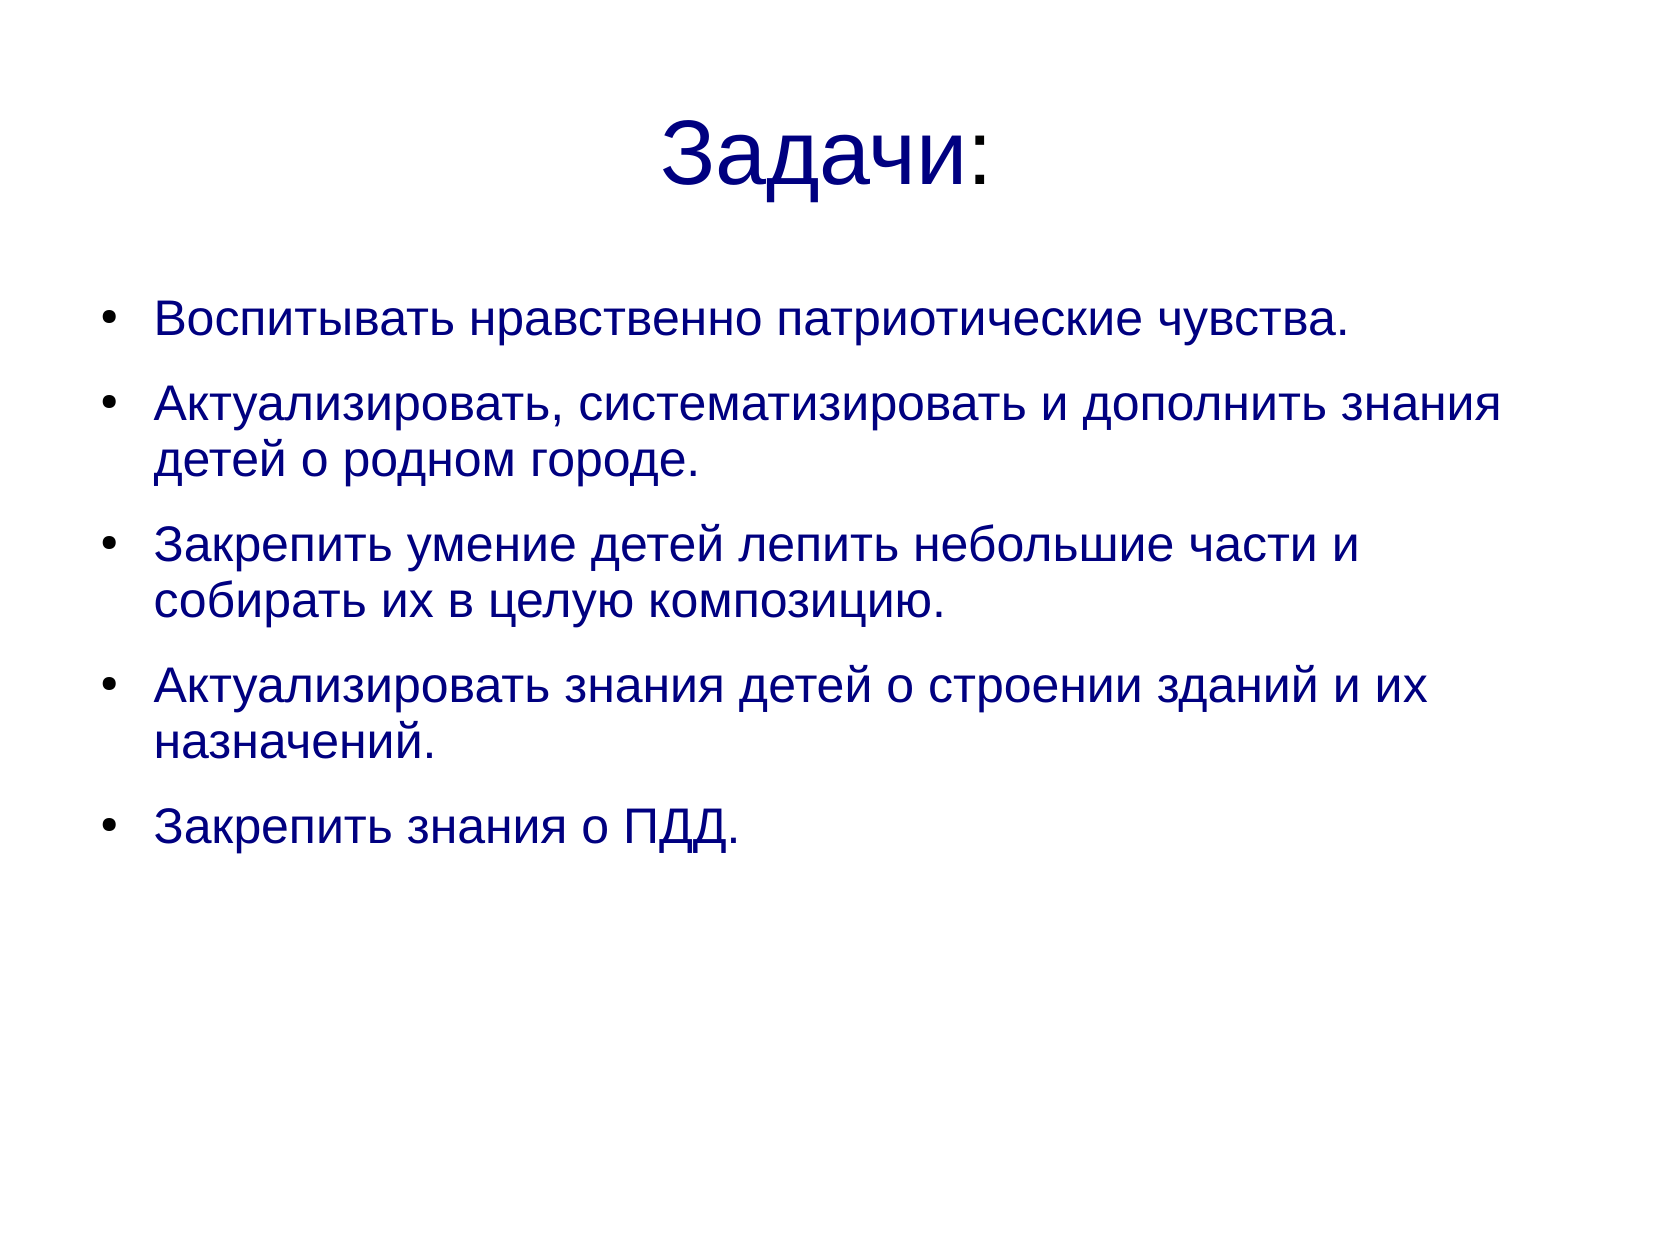

# Задачи:
Воспитывать нравственно патриотические чувства.
Актуализировать, систематизировать и дополнить знания детей о родном городе.
Закрепить умение детей лепить небольшие части и собирать их в целую композицию.
Актуализировать знания детей о строении зданий и их назначений.
Закрепить знания о ПДД.